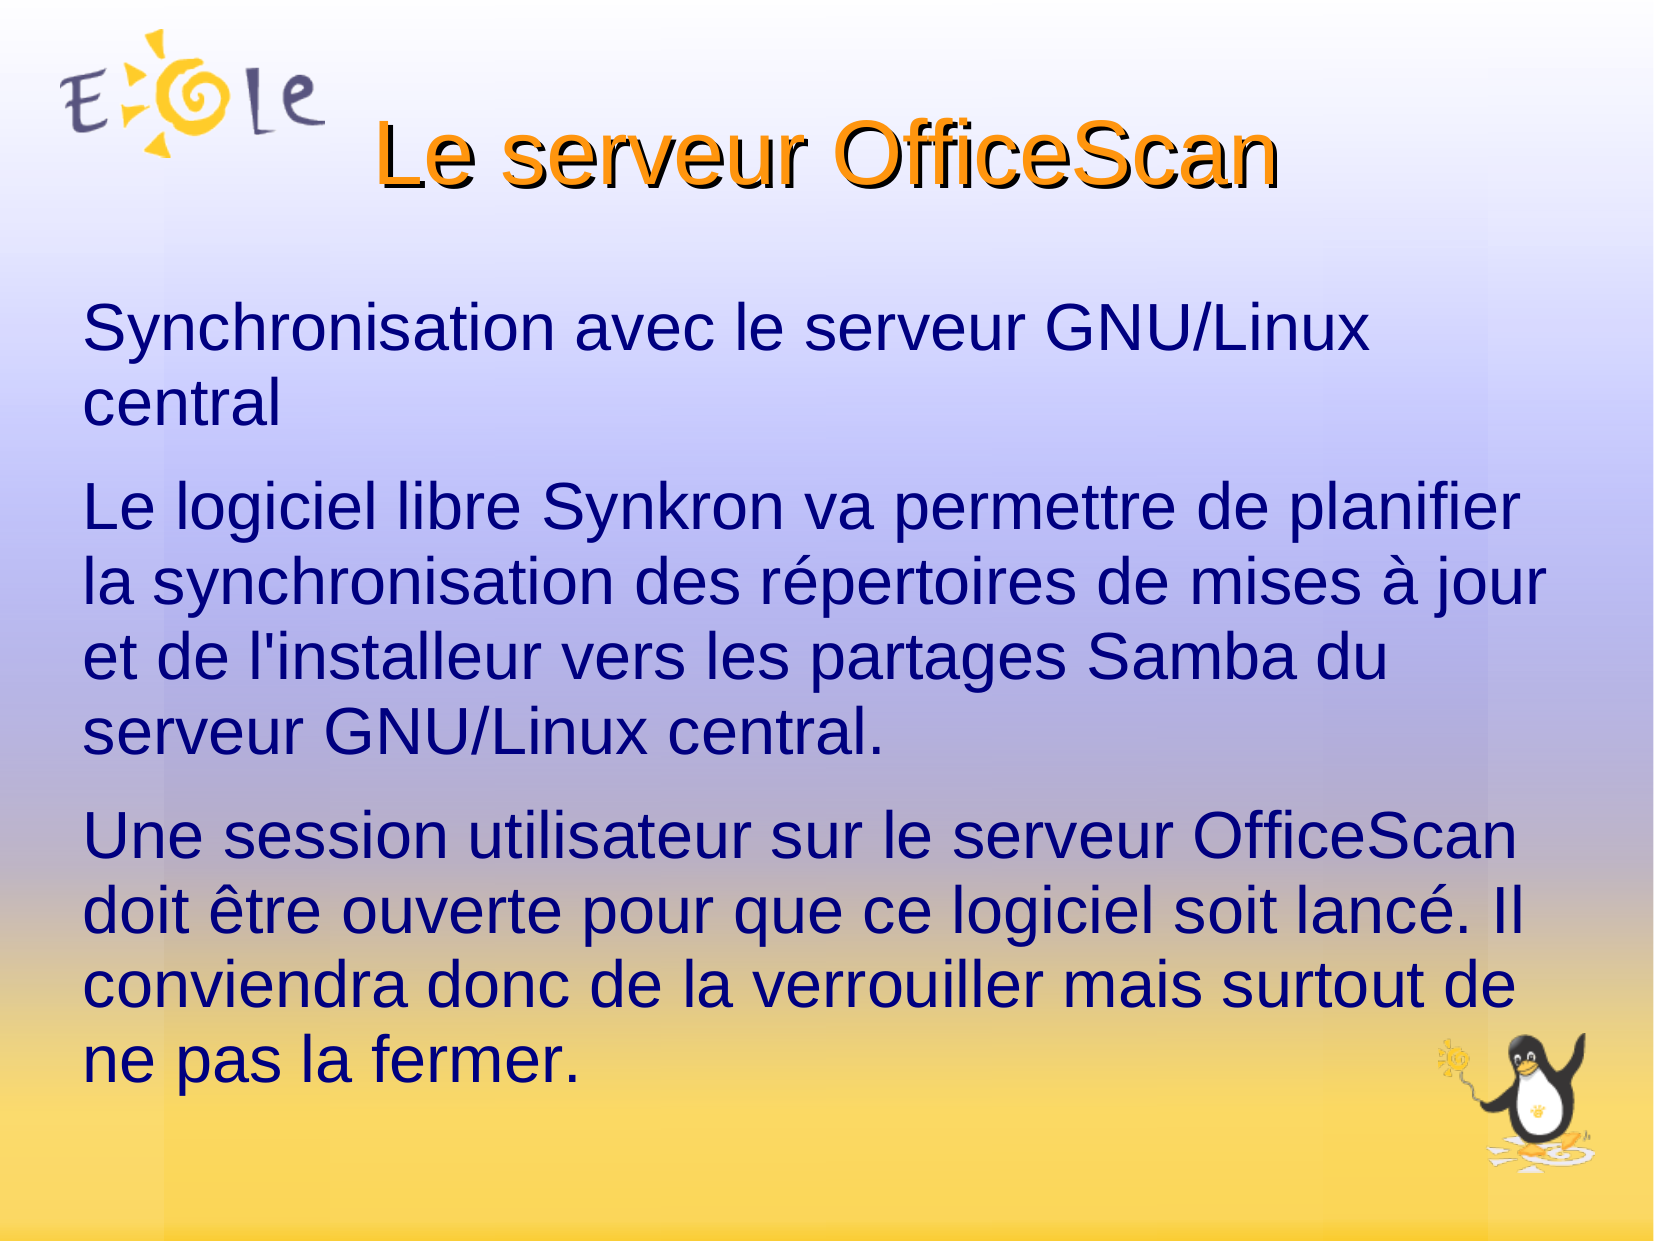

# Le serveur OfficeScan
Synchronisation avec le serveur GNU/Linux central
Le logiciel libre Synkron va permettre de planifier la synchronisation des répertoires de mises à jour et de l'installeur vers les partages Samba du serveur GNU/Linux central.
Une session utilisateur sur le serveur OfficeScan doit être ouverte pour que ce logiciel soit lancé. Il conviendra donc de la verrouiller mais surtout de ne pas la fermer.